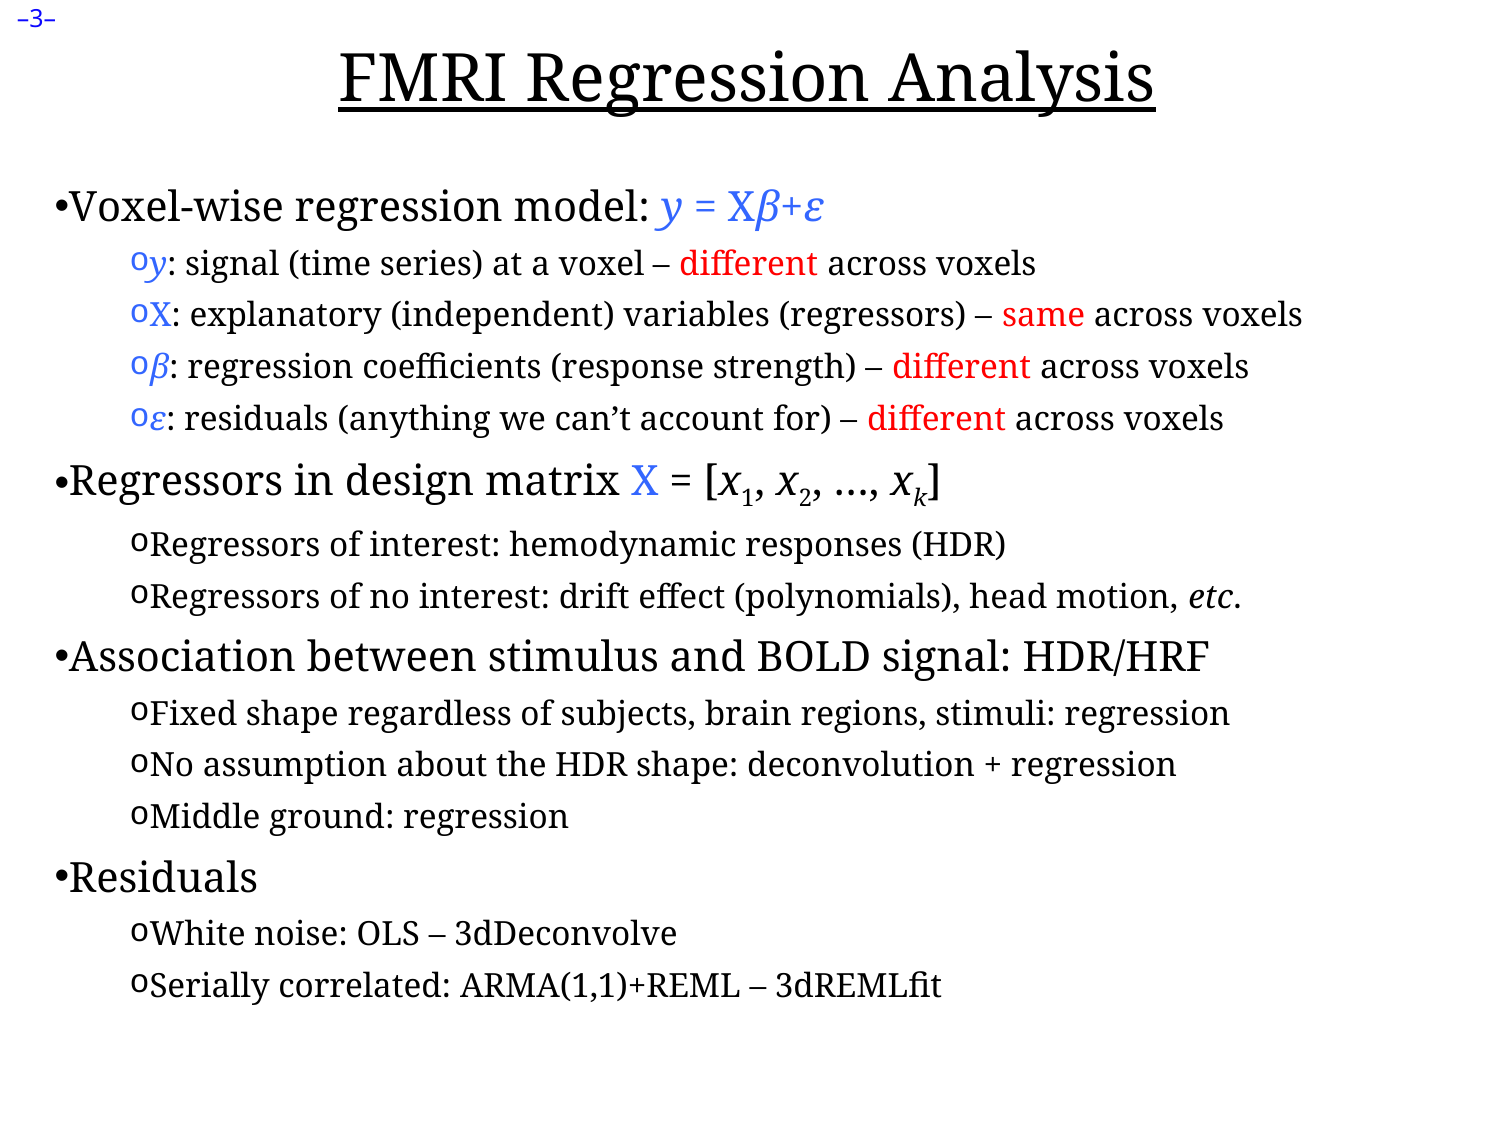

# FMRI Regression Analysis
Voxel-wise regression model: y = Xβ+ε
y: signal (time series) at a voxel – different across voxels
X: explanatory (independent) variables (regressors) – same across voxels
β: regression coefficients (response strength) – different across voxels
ε: residuals (anything we can’t account for) – different across voxels
Regressors in design matrix X = [x1, x2, …, xk]
Regressors of interest: hemodynamic responses (HDR)
Regressors of no interest: drift effect (polynomials), head motion, etc.
Association between stimulus and BOLD signal: HDR/HRF
Fixed shape regardless of subjects, brain regions, stimuli: regression
No assumption about the HDR shape: deconvolution + regression
Middle ground: regression
Residuals
White noise: OLS – 3dDeconvolve
Serially correlated: ARMA(1,1)+REML – 3dREMLfit